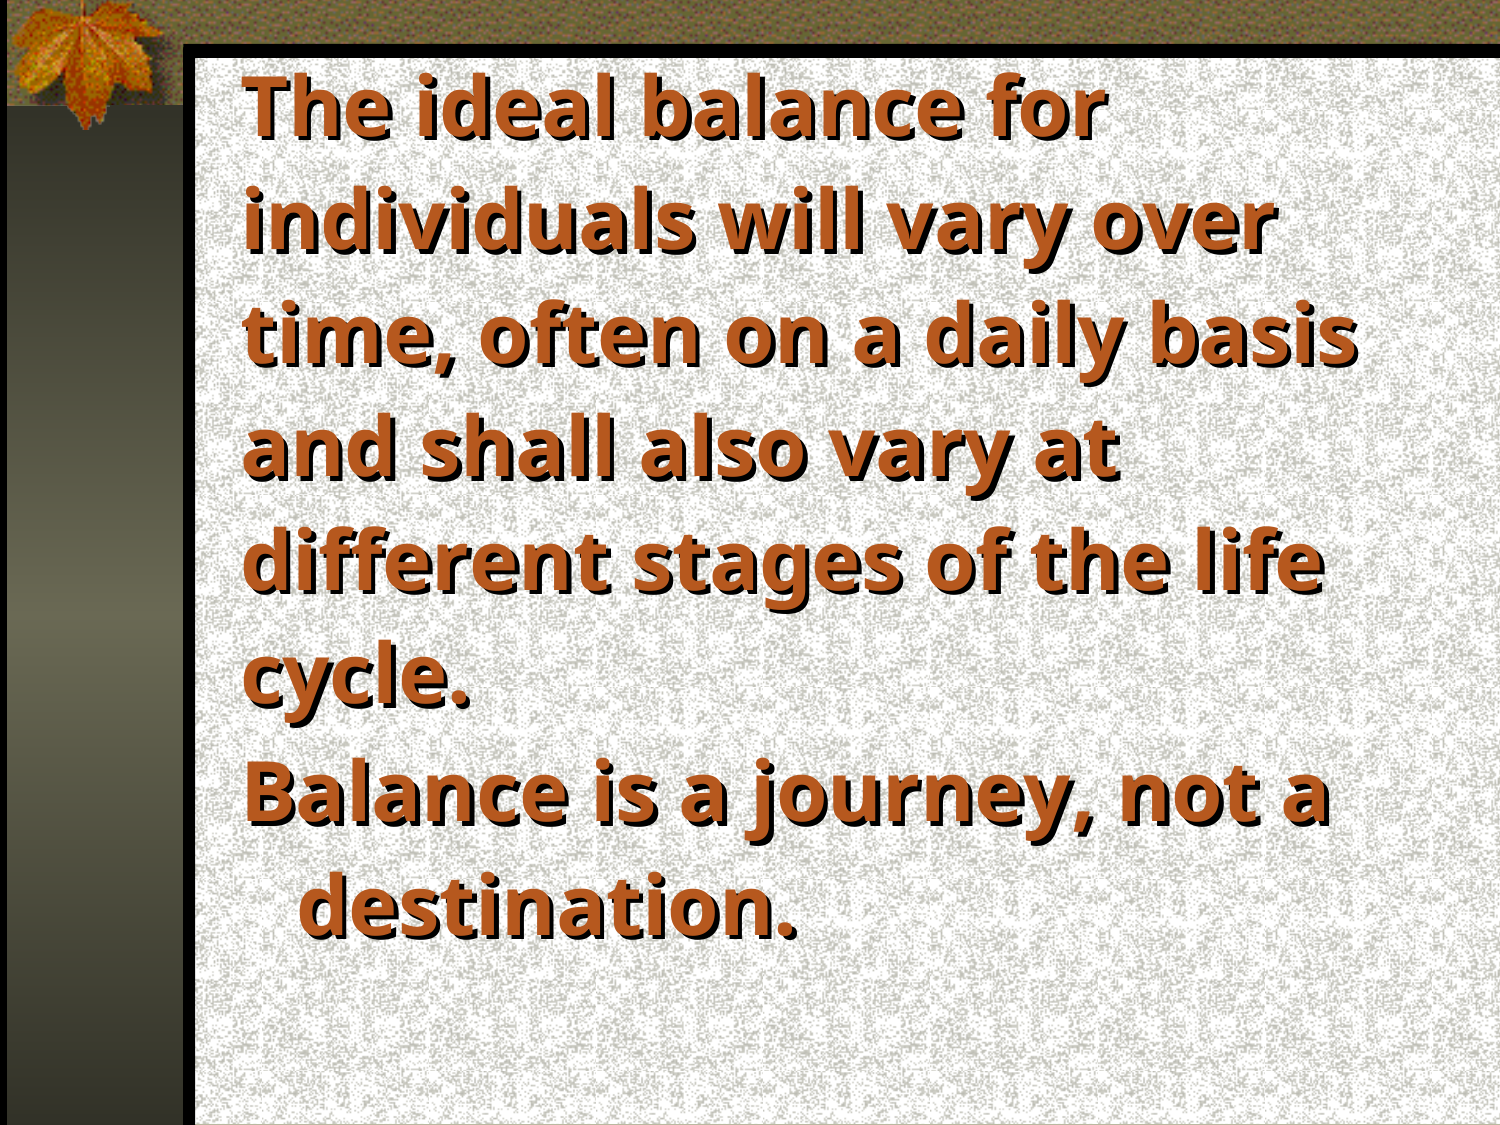

# The ideal balance for individuals will vary over time, often on a daily basis and shall also vary at different stages of the life cycle.
Balance is a journey, not a destination.